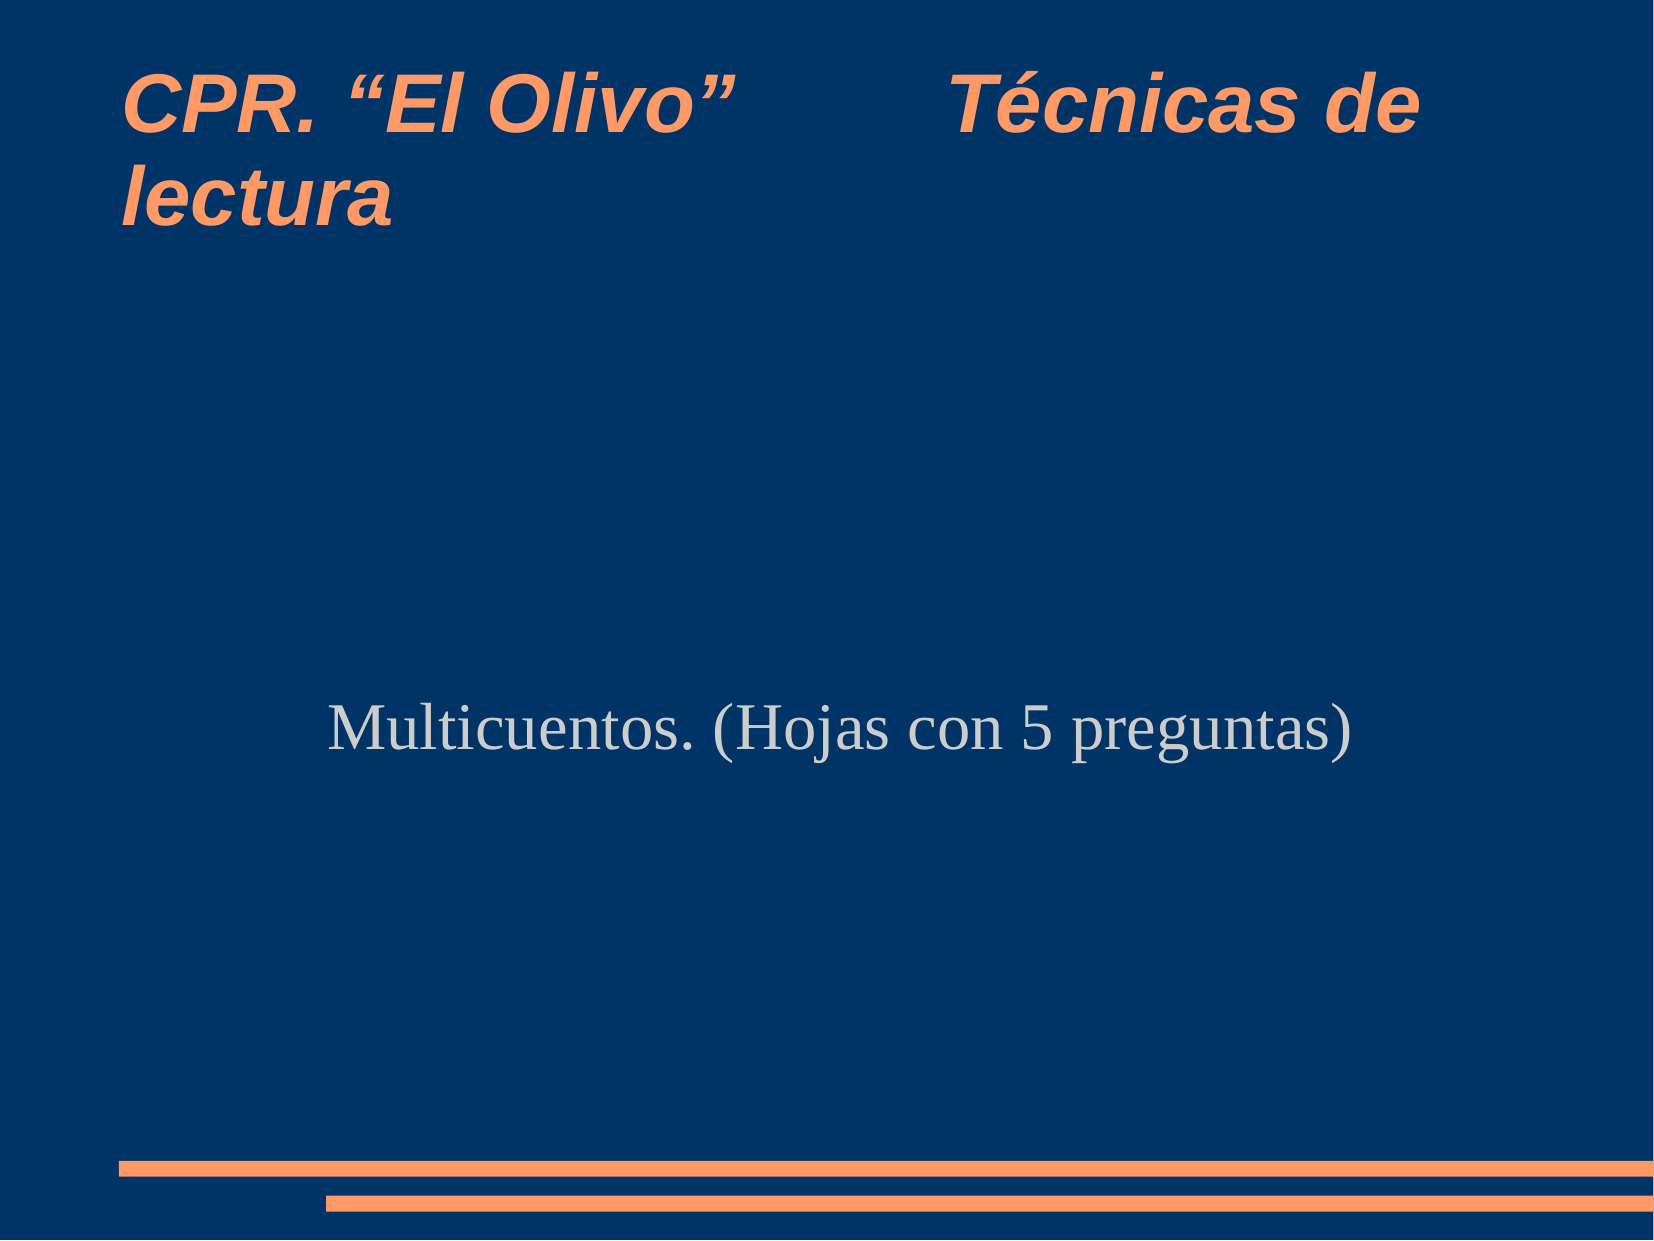

# CPR. “El Olivo” Técnicas de lectura
Multicuentos. (Hojas con 5 preguntas)